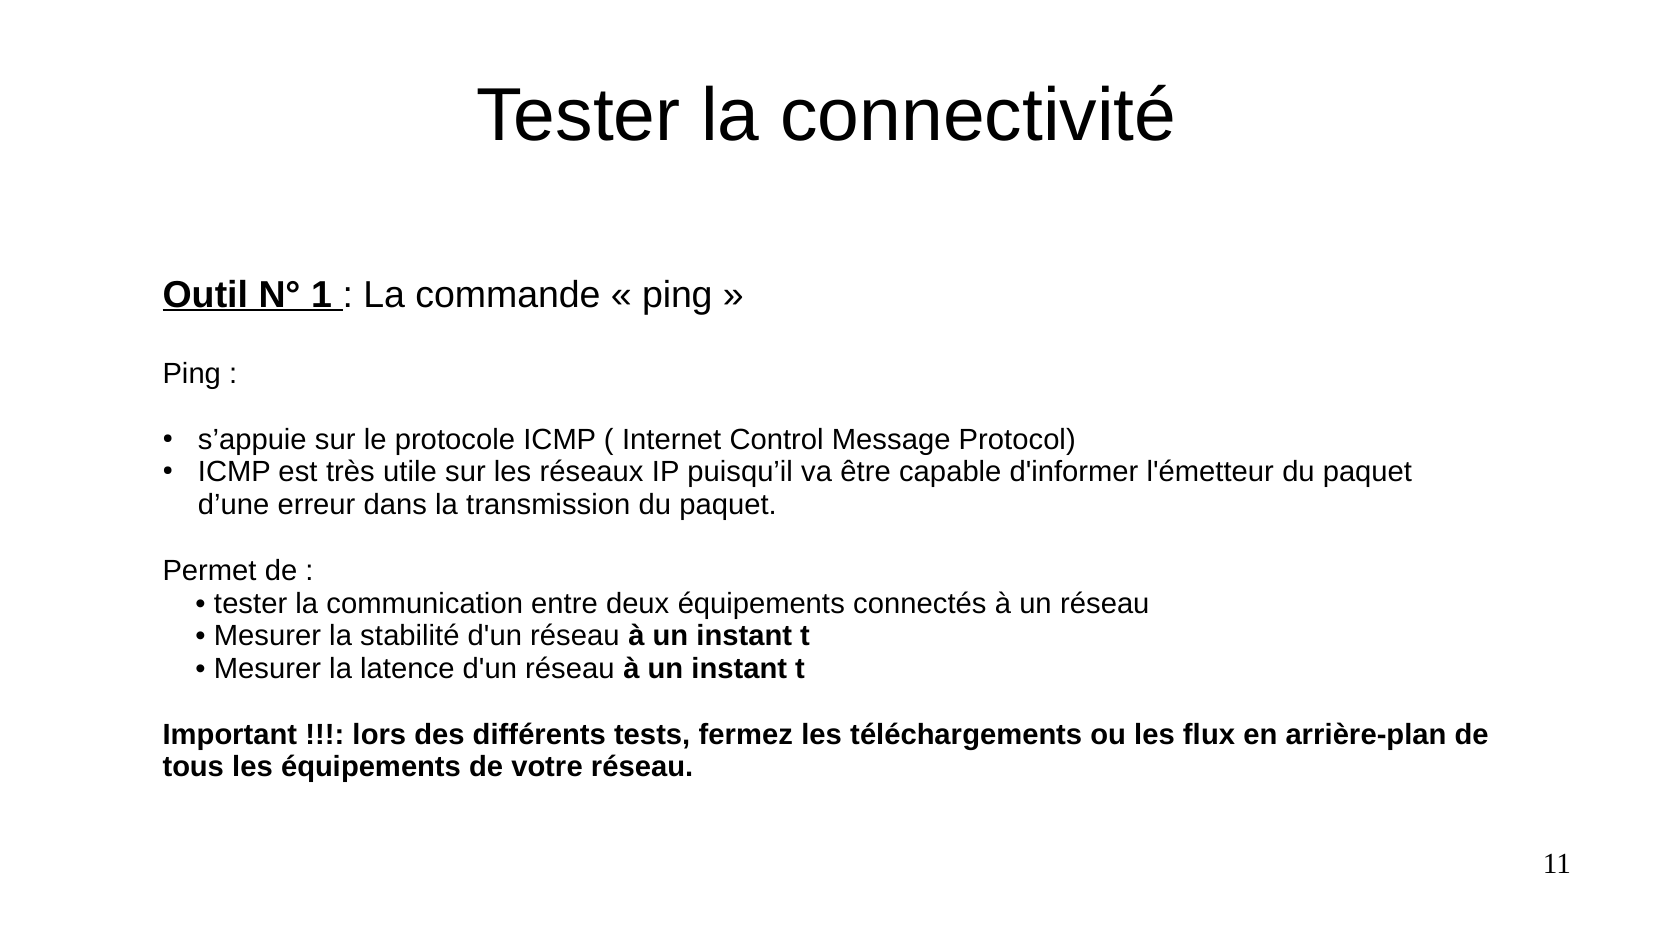

# Tester la connectivité
Outil N° 1 : La commande « ping »
Ping :
s’appuie sur le protocole ICMP ( Internet Control Message Protocol)
ICMP est très utile sur les réseaux IP puisqu’il va être capable d'informer l'émetteur du paquet d’une erreur dans la transmission du paquet.
Permet de :
 • tester la communication entre deux équipements connectés à un réseau
 • Mesurer la stabilité d'un réseau à un instant t
 • Mesurer la latence d'un réseau à un instant t
Important !!!: lors des différents tests, fermez les téléchargements ou les flux en arrière-plan de tous les équipements de votre réseau.
11